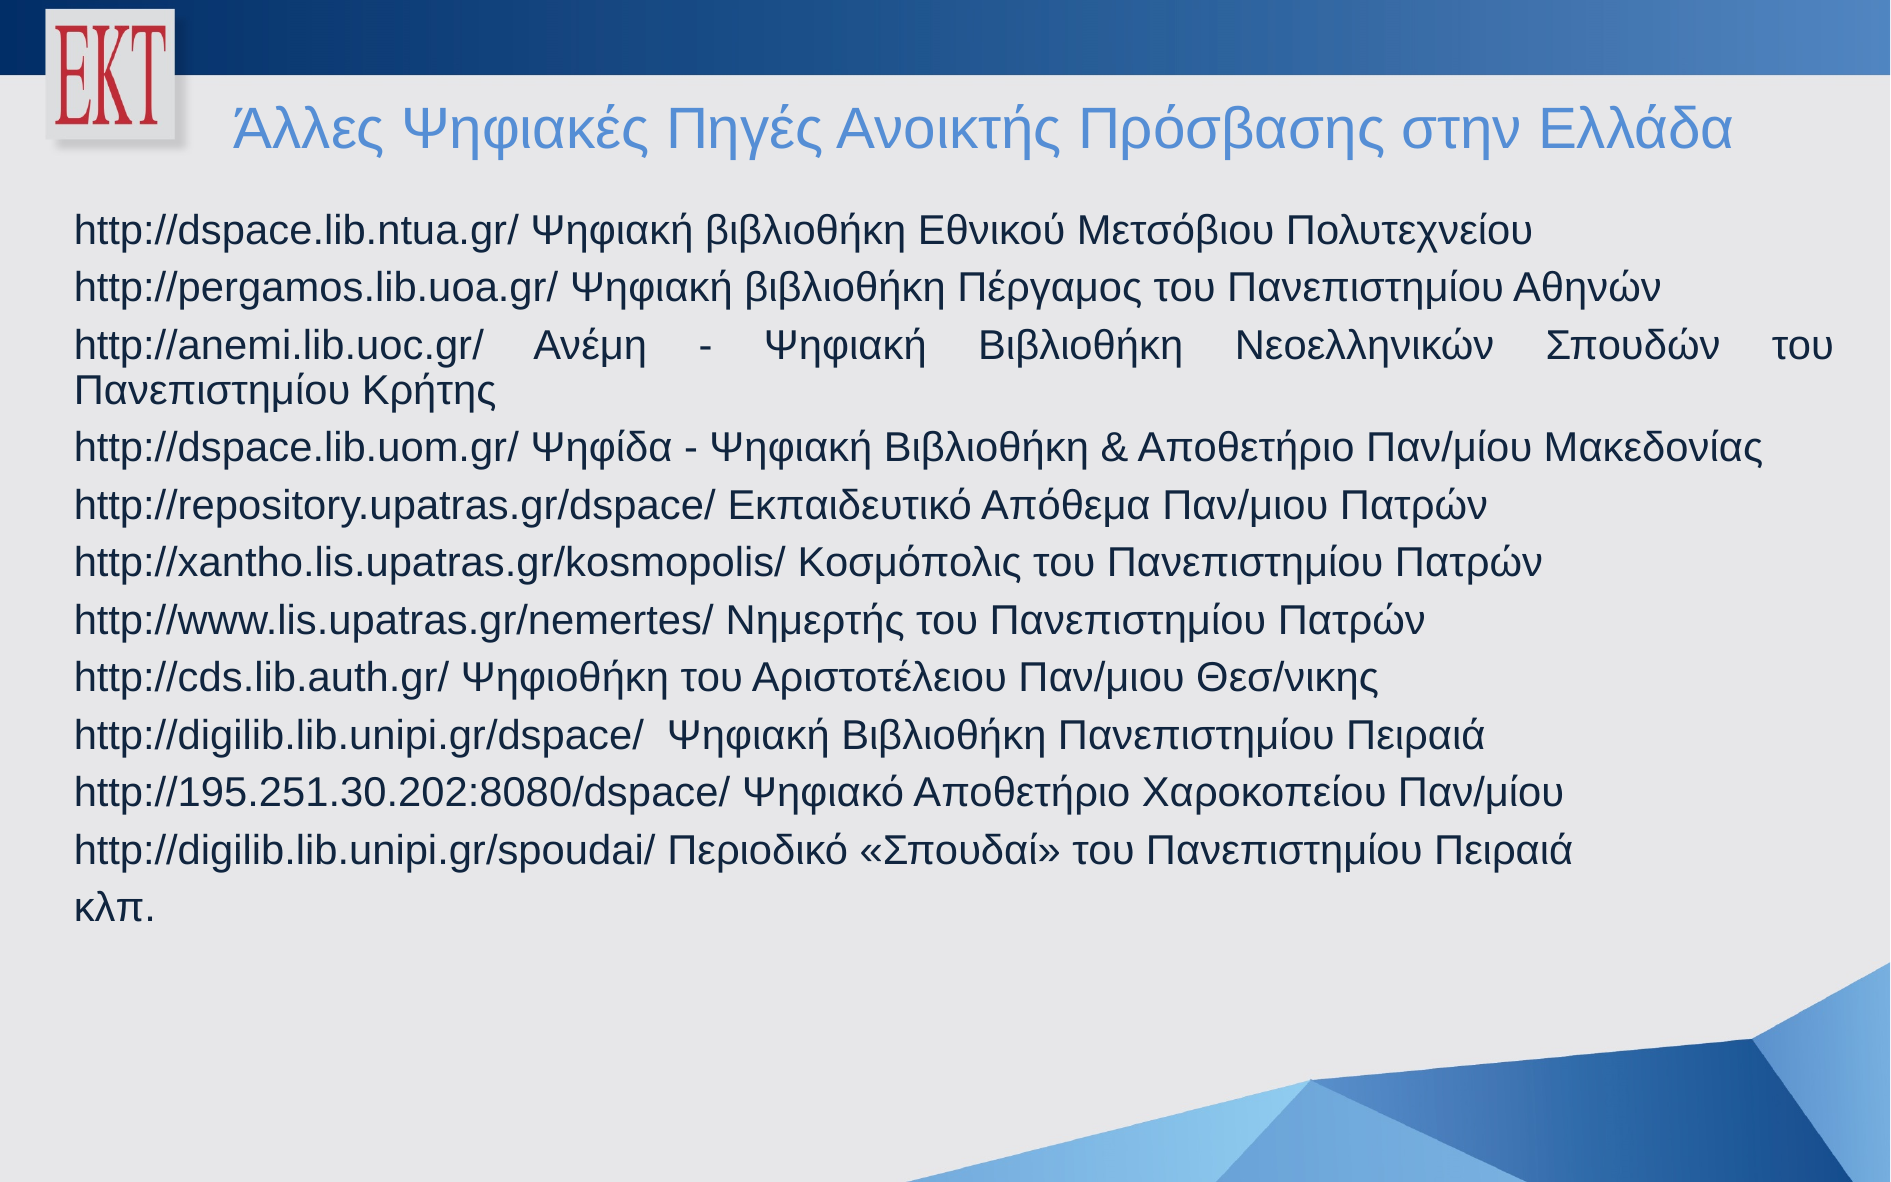

Άλλες Ψηφιακές Πηγές Ανοικτής Πρόσβασης στην Ελλάδα
http://dspace.lib.ntua.gr/ Ψηφιακή βιβλιοθήκη Εθνικού Μετσόβιου Πολυτεχνείου
http://pergamos.lib.uoa.gr/ Ψηφιακή βιβλιοθήκη Πέργαμος του Πανεπιστημίου Αθηνών
http://anemi.lib.uoc.gr/ Ανέμη - Ψηφιακή Βιβλιοθήκη Νεοελληνικών Σπουδών του Πανεπιστημίου Κρήτης
http://dspace.lib.uom.gr/ Ψηφίδα - Ψηφιακή Βιβλιοθήκη & Αποθετήριο Παν/μίου Μακεδονίας
http://repository.upatras.gr/dspace/ Εκπαιδευτικό Απόθεμα Παν/μιου Πατρών
http://xantho.lis.upatras.gr/kosmopolis/ Κοσμόπολις του Πανεπιστημίου Πατρών
http://www.lis.upatras.gr/nemertes/ Νημερτής του Πανεπιστημίου Πατρών
http://cds.lib.auth.gr/ Ψηφιοθήκη του Αριστοτέλειου Παν/μιου Θεσ/νικης
http://digilib.lib.unipi.gr/dspace/ Ψηφιακή Βιβλιοθήκη Πανεπιστημίου Πειραιά
http://195.251.30.202:8080/dspace/ Ψηφιακό Αποθετήριο Χαροκοπείου Παν/μίου
http://digilib.lib.unipi.gr/spoudai/ Περιοδικό «Σπουδαί» του Πανεπιστημίου Πειραιά
κλπ.